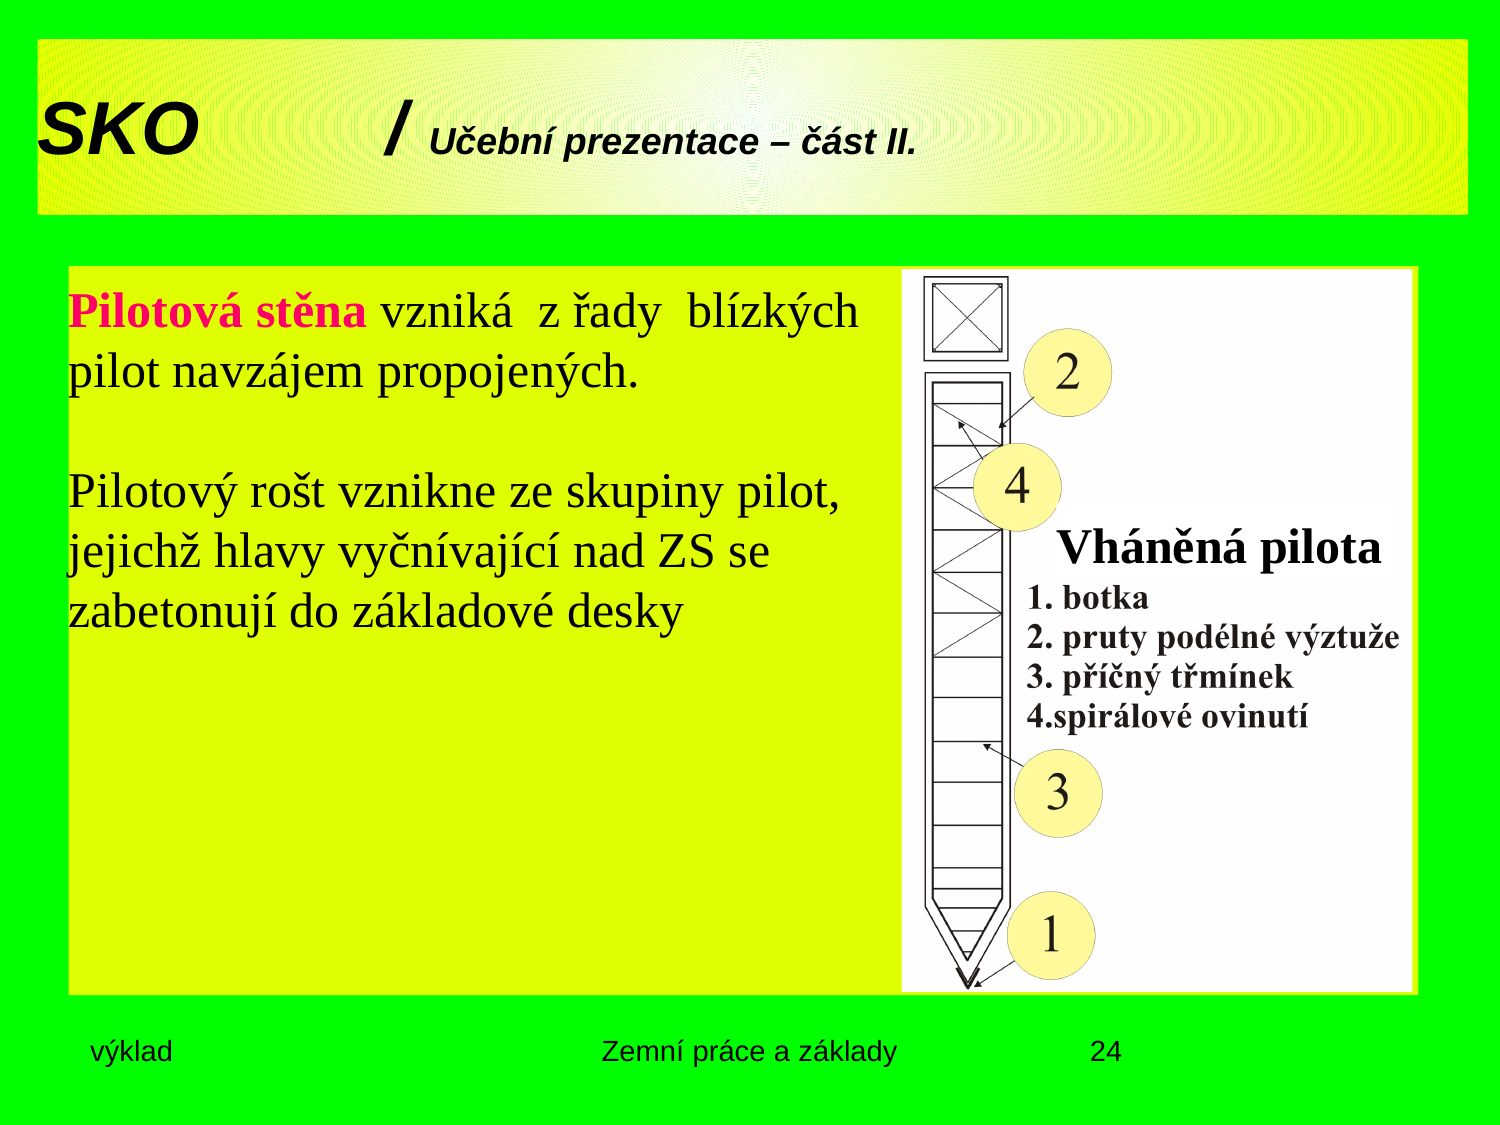

SKO / Učební prezentace – část II.
Pilotová stěna vzniká z řady blízkých
pilot navzájem propojených.
Pilotový rošt vznikne ze skupiny pilot,
jejichž hlavy vyčnívající nad ZS se
zabetonují do základové desky
Vháněná pilota
výklad
Zemní práce a základy